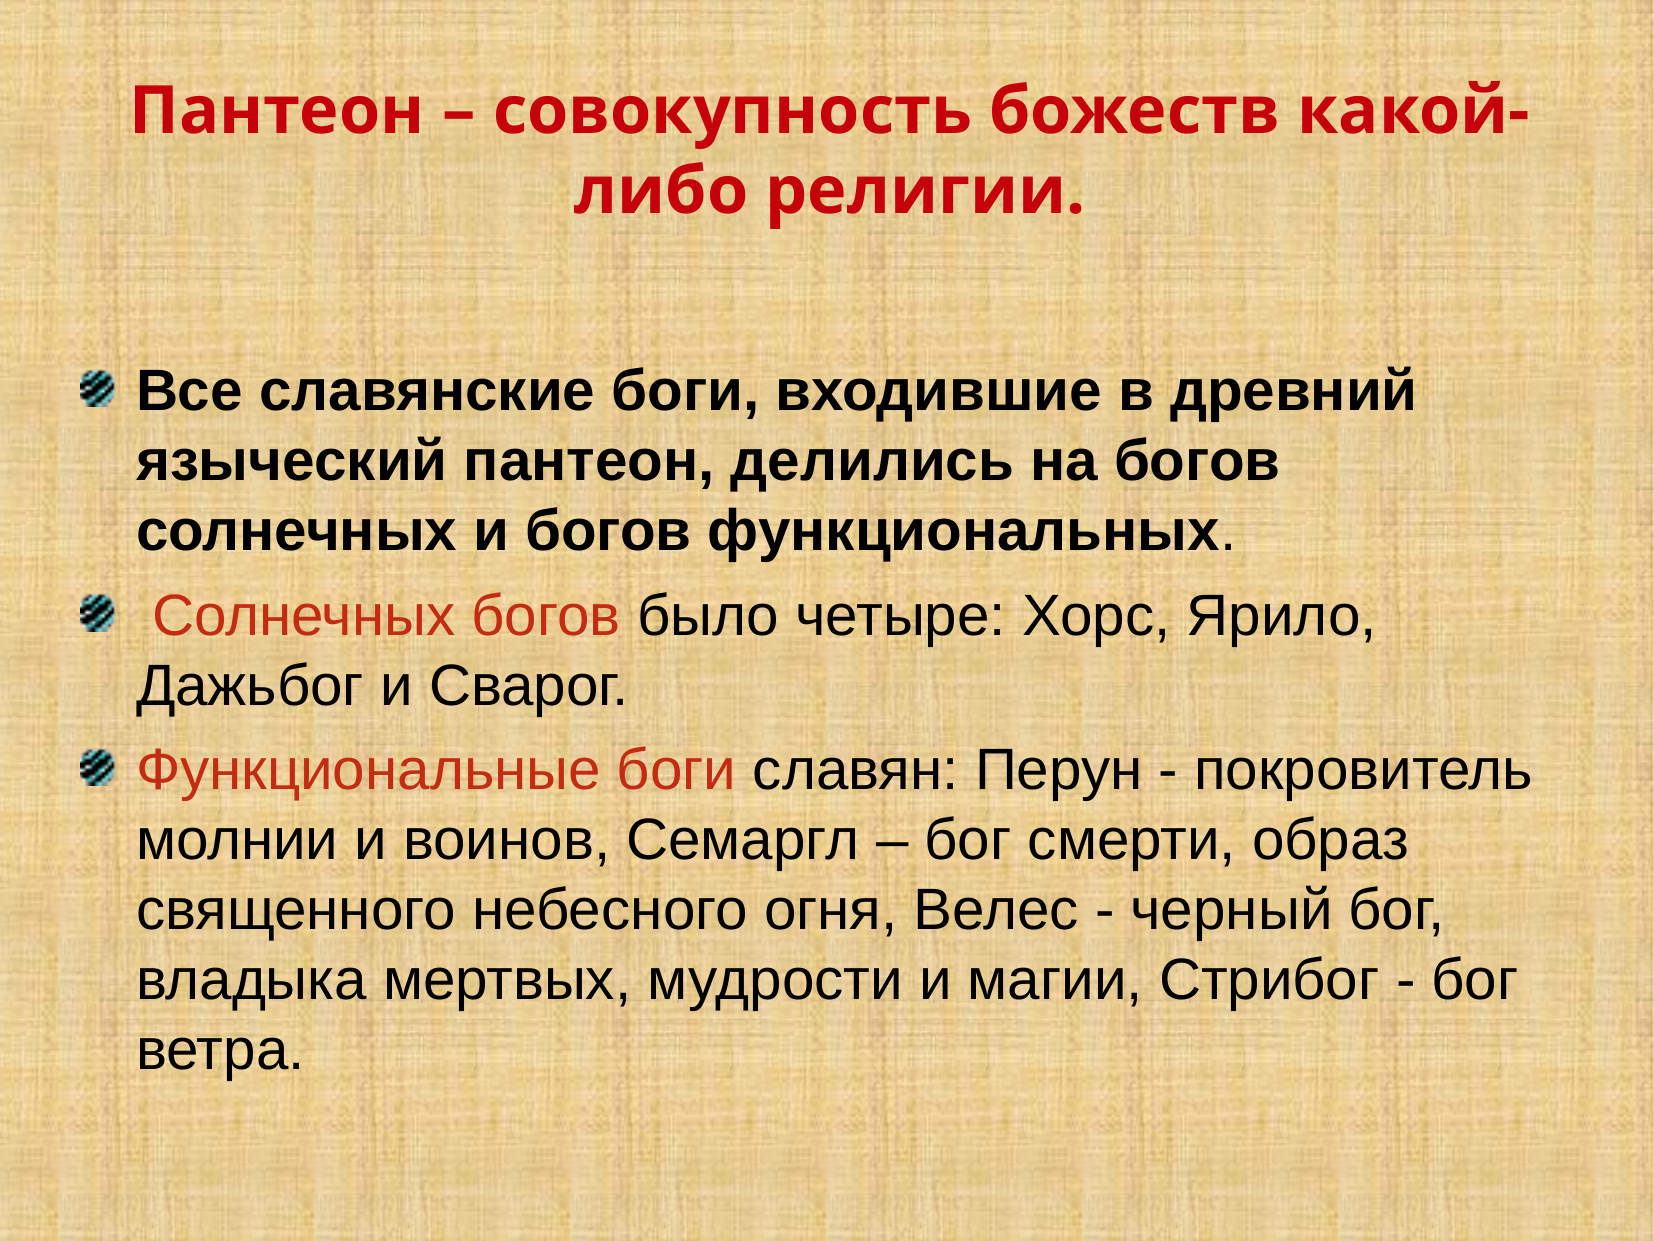

Пантеон – совокупность божеств какой-либо религии.
Все славянские боги, входившие в древний языческий пантеон, делились на богов солнечных и богов функциональных.
 Солнечных богов было четыре: Хорс, Ярило, Дажьбог и Сварог.
Функциональные боги славян: Перун - покровитель молнии и воинов, Семаргл – бог смерти, образ священного небесного огня, Велес - черный бог, владыка мертвых, мудрости и магии, Стрибог - бог ветра.